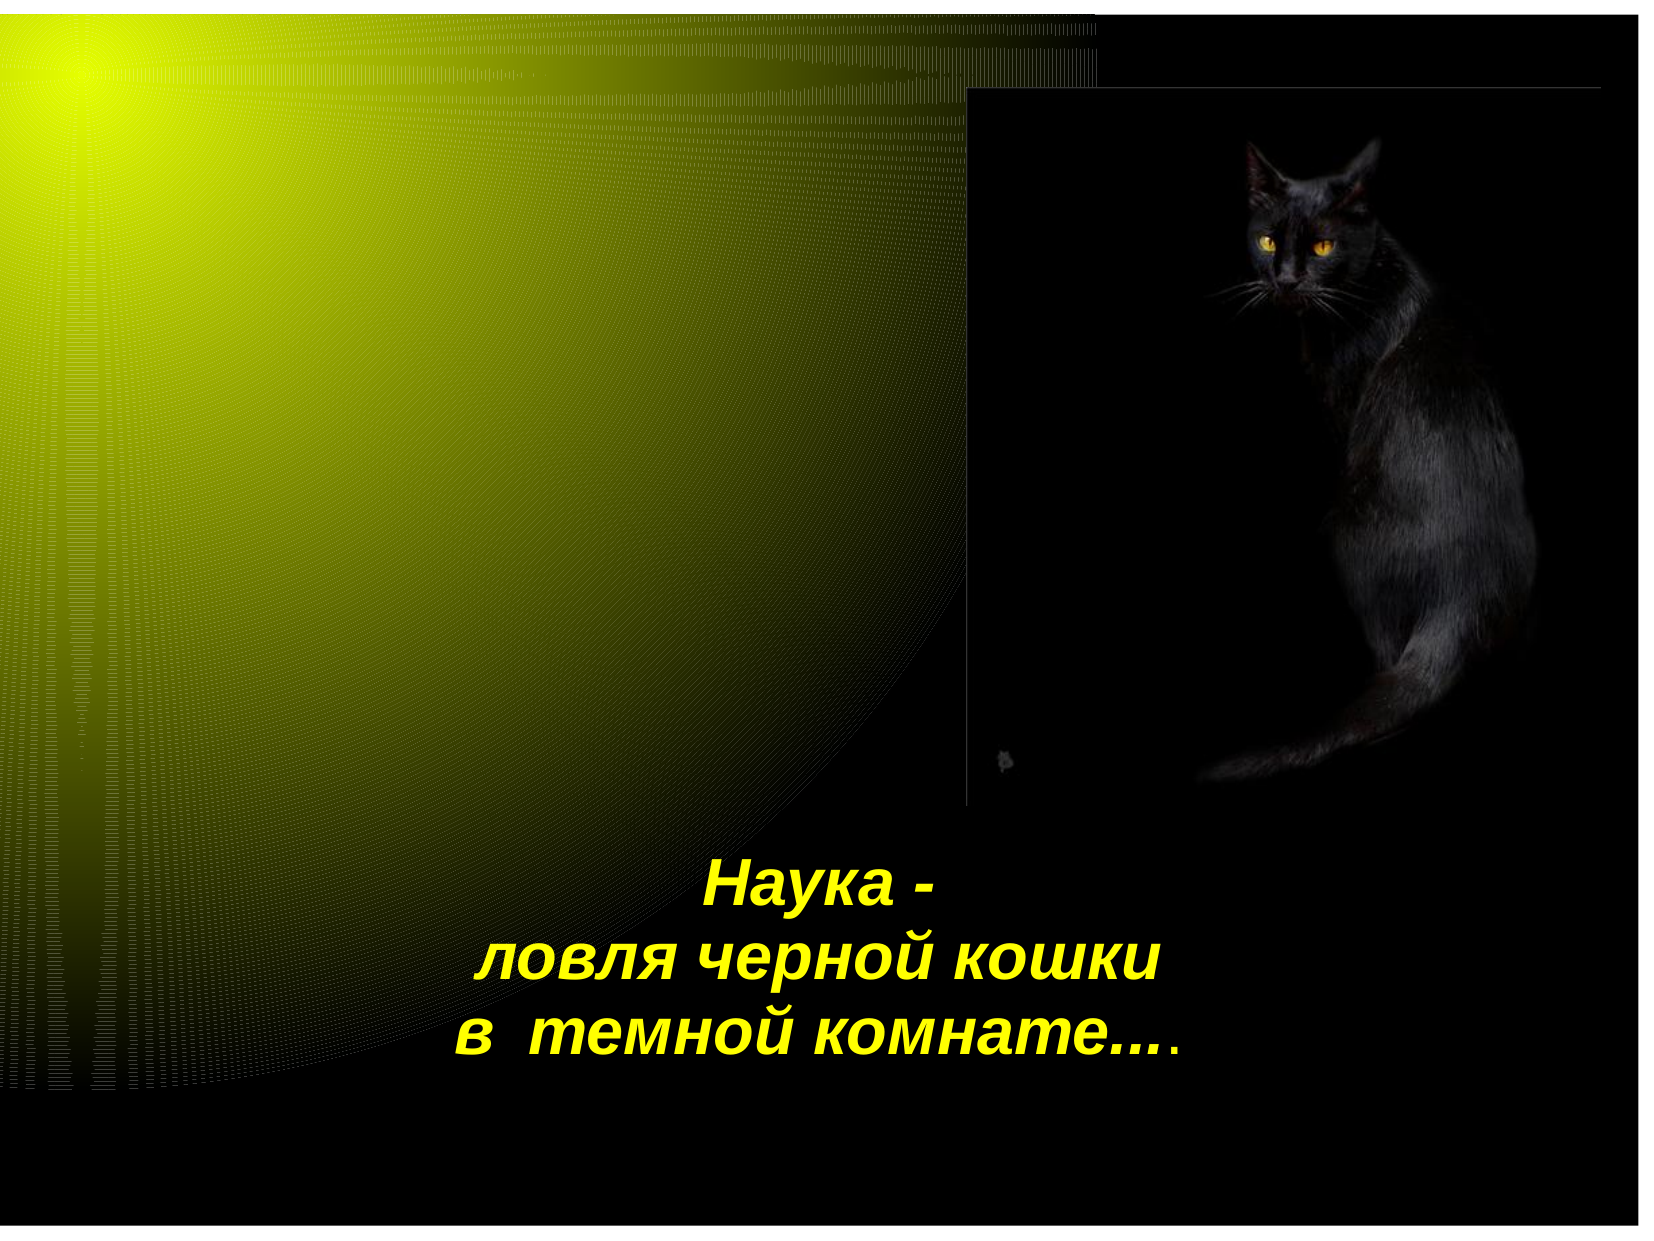

# Наука -
 ловля черной кошки
в 	темной комнате....